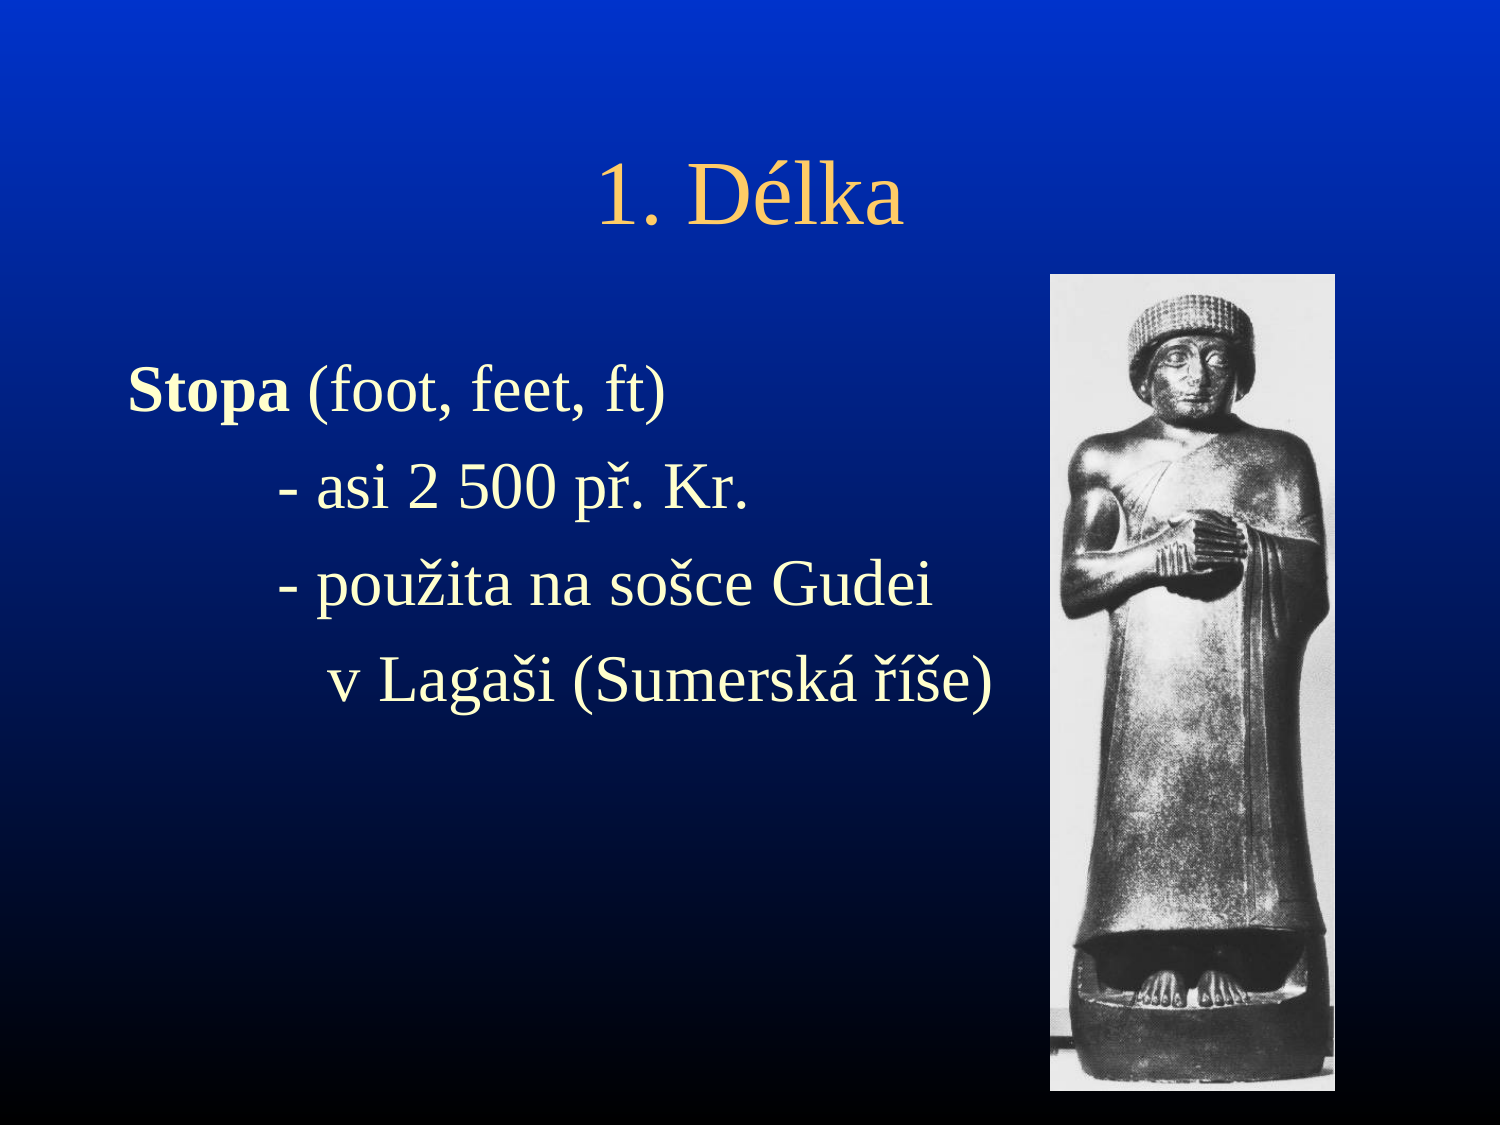

# 1. Délka
Stopa (foot, feet, ft)
		- asi 2 500 př. Kr.
		- použita na sošce Gudei
		 v Lagaši (Sumerská říše)
6